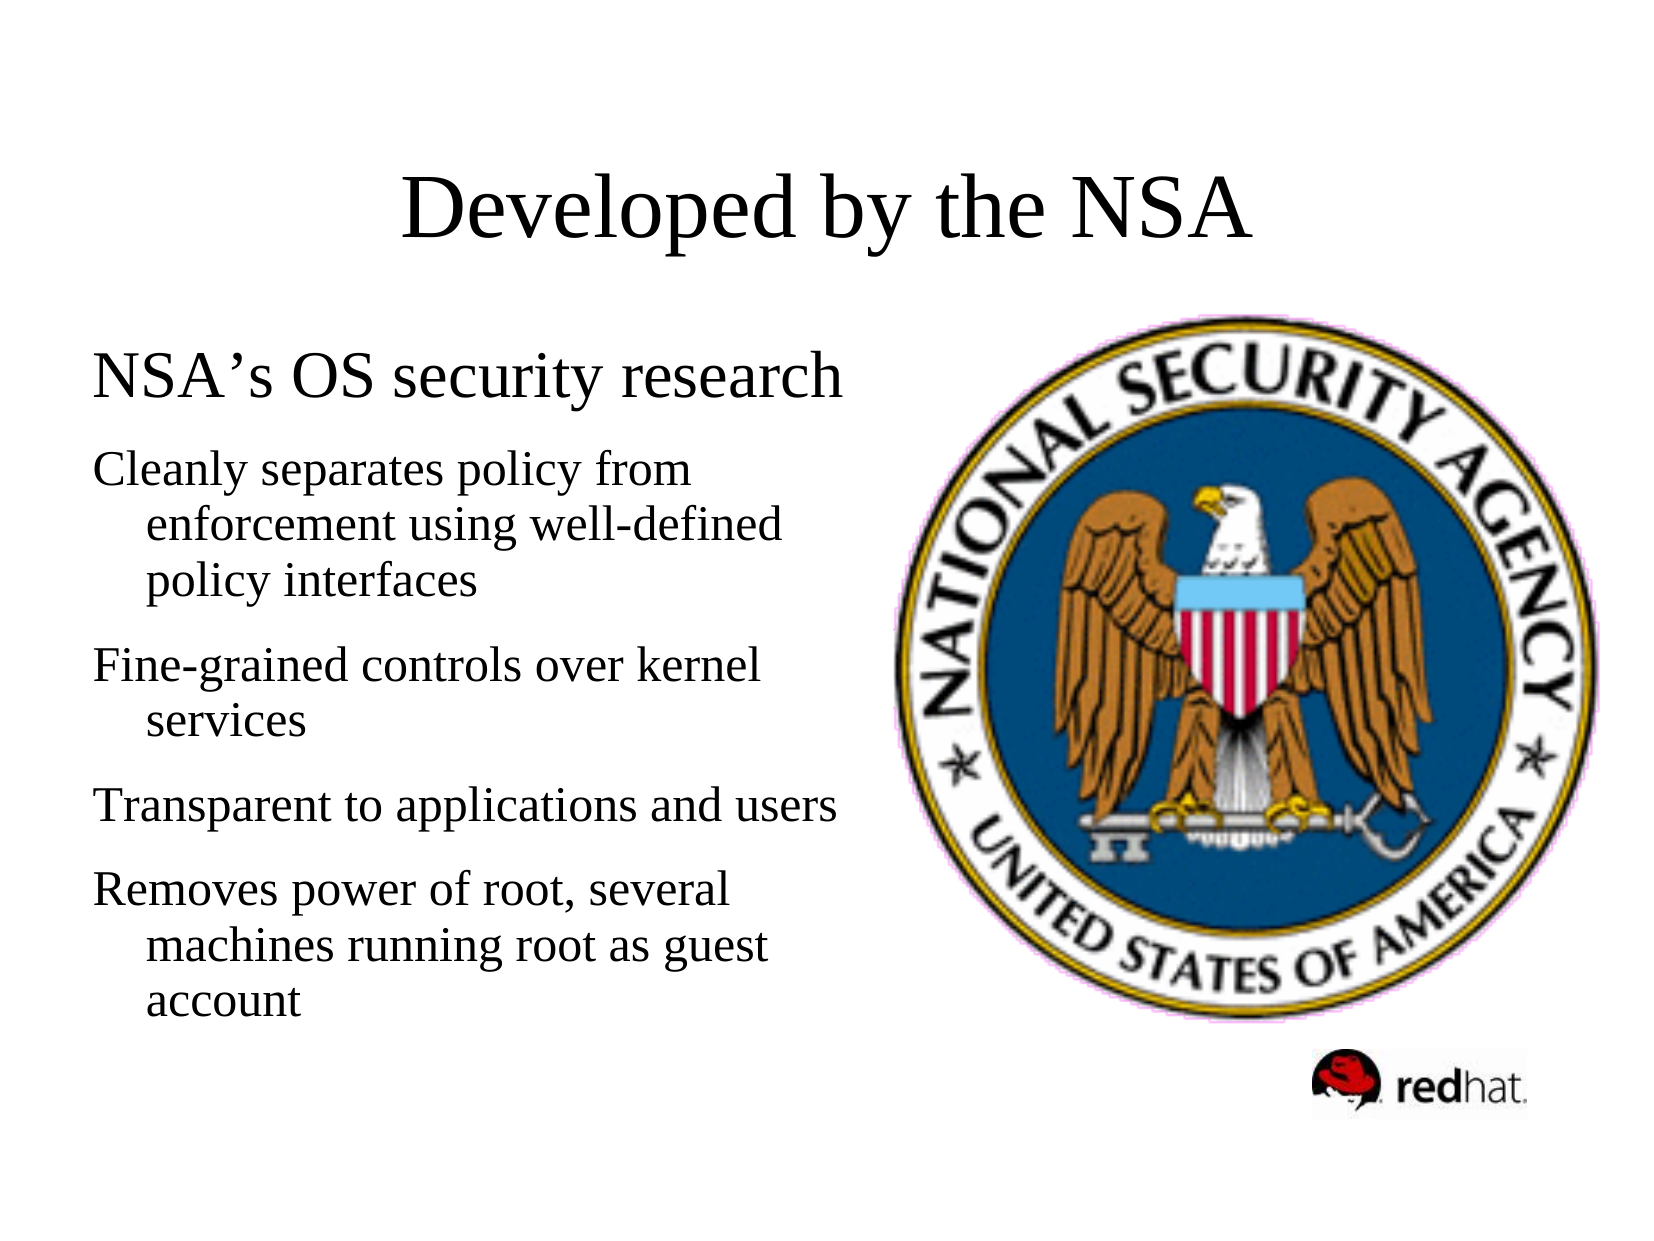

# Developed by the NSA
NSA’s OS security research
Cleanly separates policy from enforcement using well-defined policy interfaces
Fine-grained controls over kernel services
Transparent to applications and users
Removes power of root, several machines running root as guest account